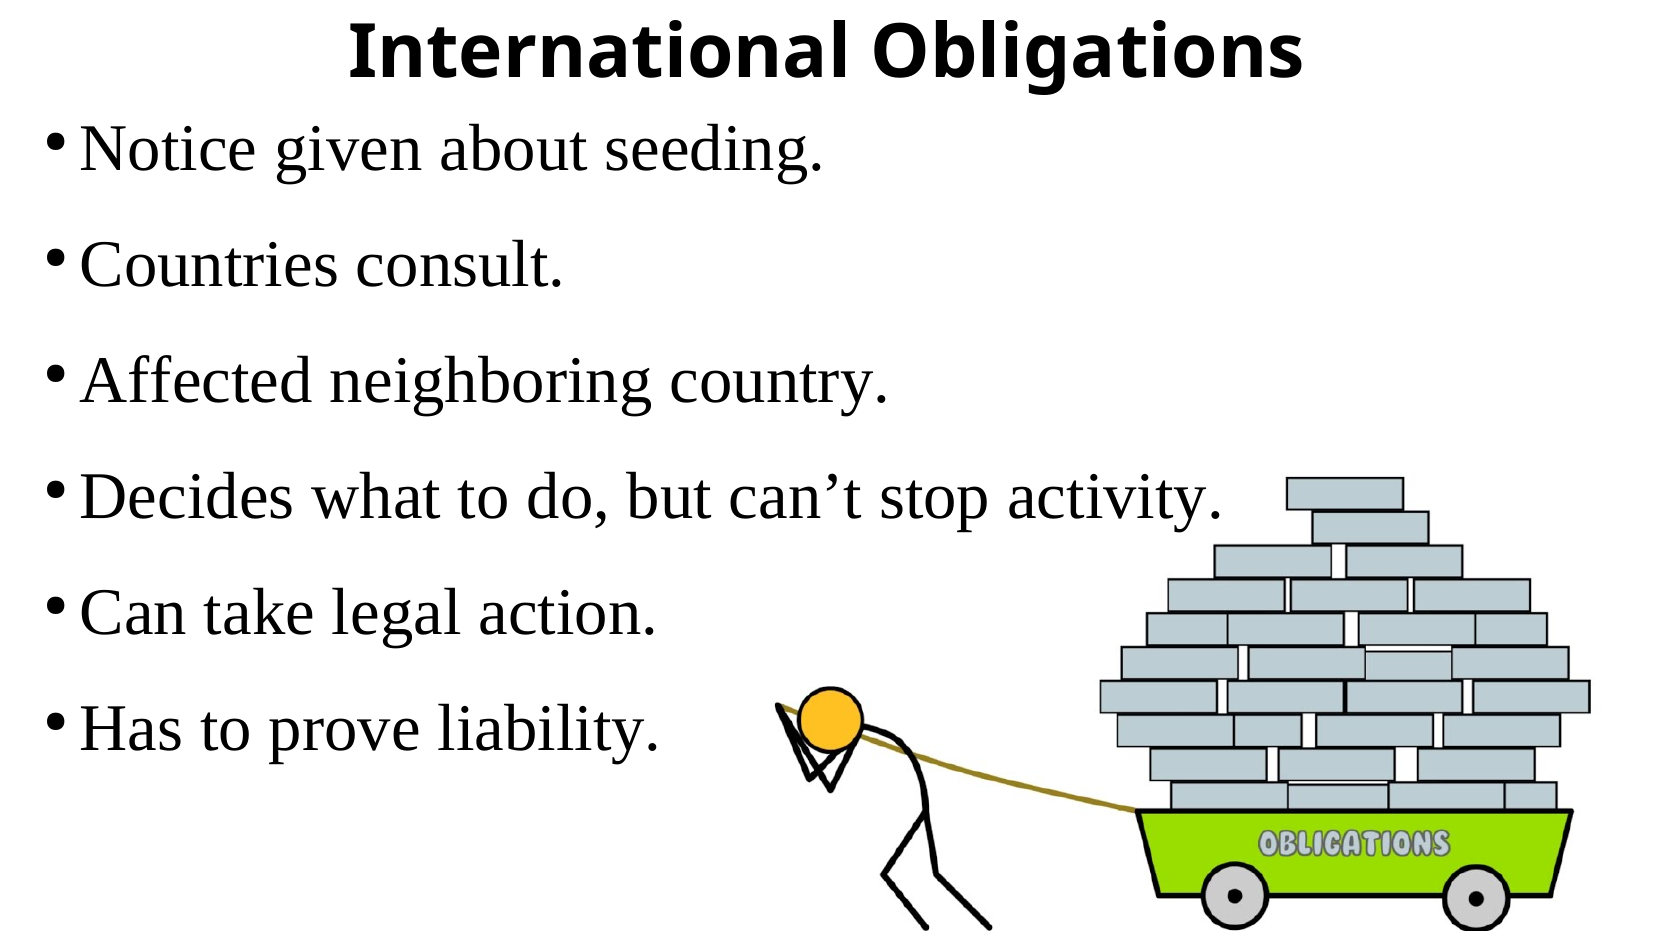

# International Obligations
Notice given about seeding.
Countries consult.
Affected neighboring country.
Decides what to do, but can’t stop activity.
Can take legal action.
Has to prove liability.